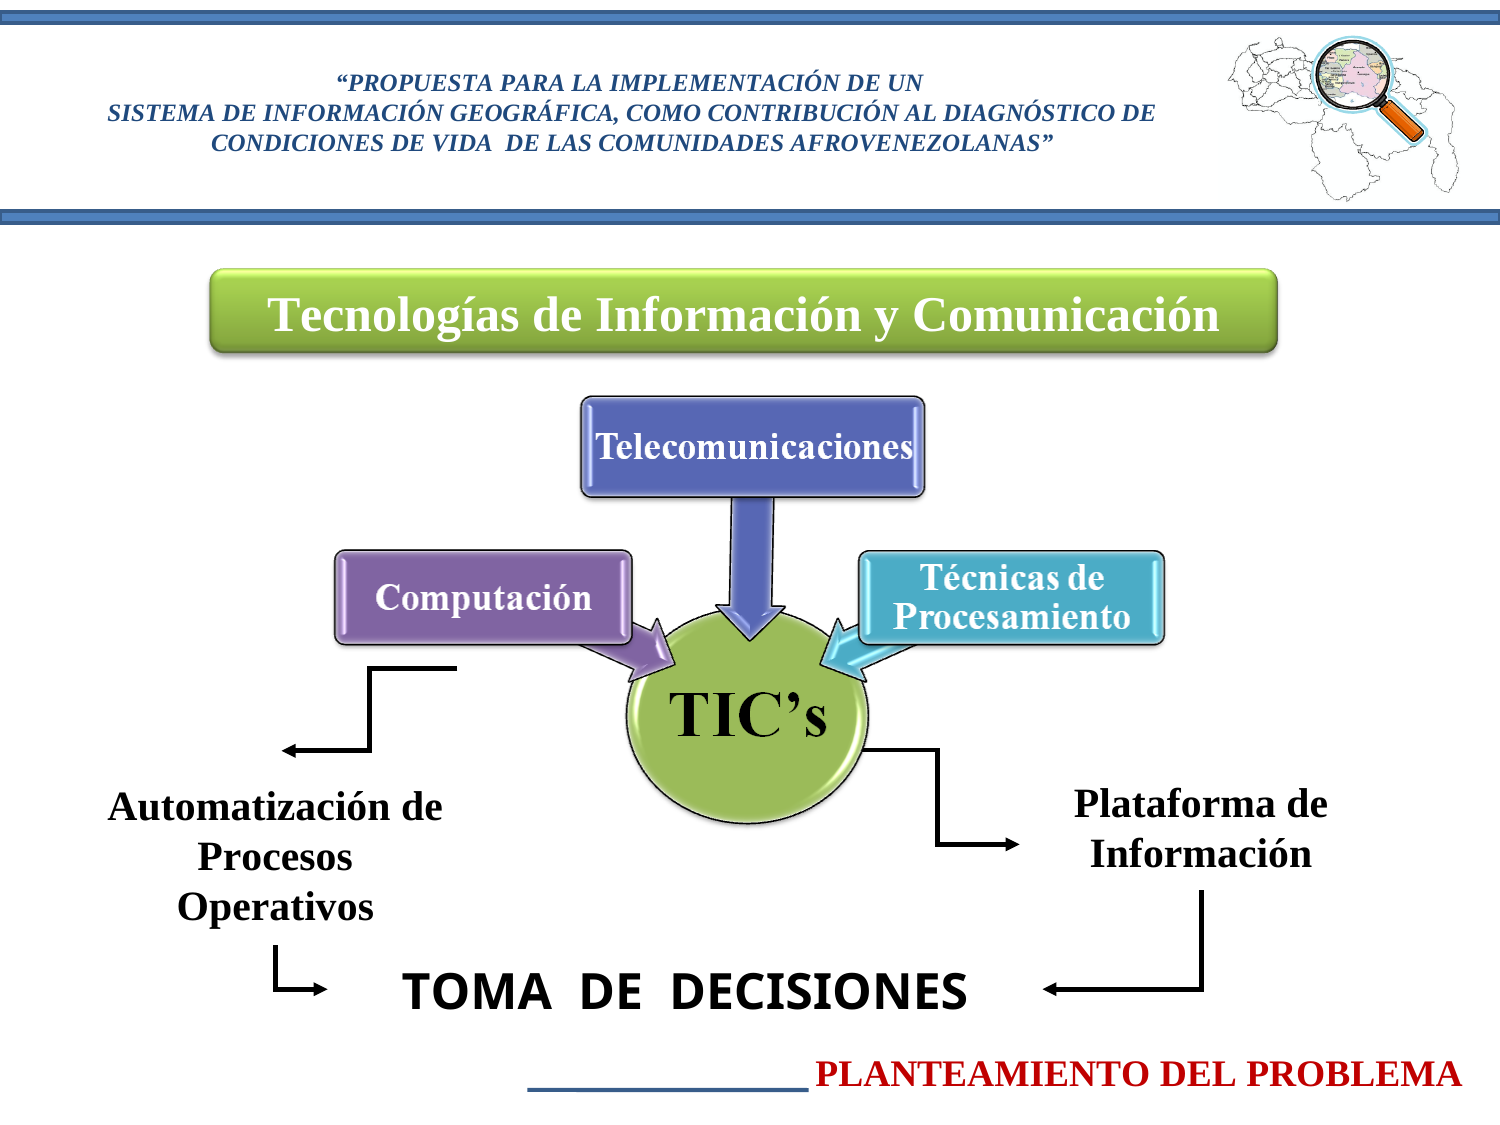

“PROPUESTA PARA LA IMPLEMENTACIÓN DE UN
SISTEMA DE INFORMACIÓN GEOGRÁFICA, COMO CONTRIBUCIÓN AL DIAGNÓSTICO DE CONDICIONES DE VIDA DE LAS COMUNIDADES AFROVENEZOLANAS”
Tecnologías de Información y Comunicación
Automatización de Procesos Operativos
Plataforma de Información
TOMA DE DECISIONES
PLANTEAMIENTO DEL PROBLEMA